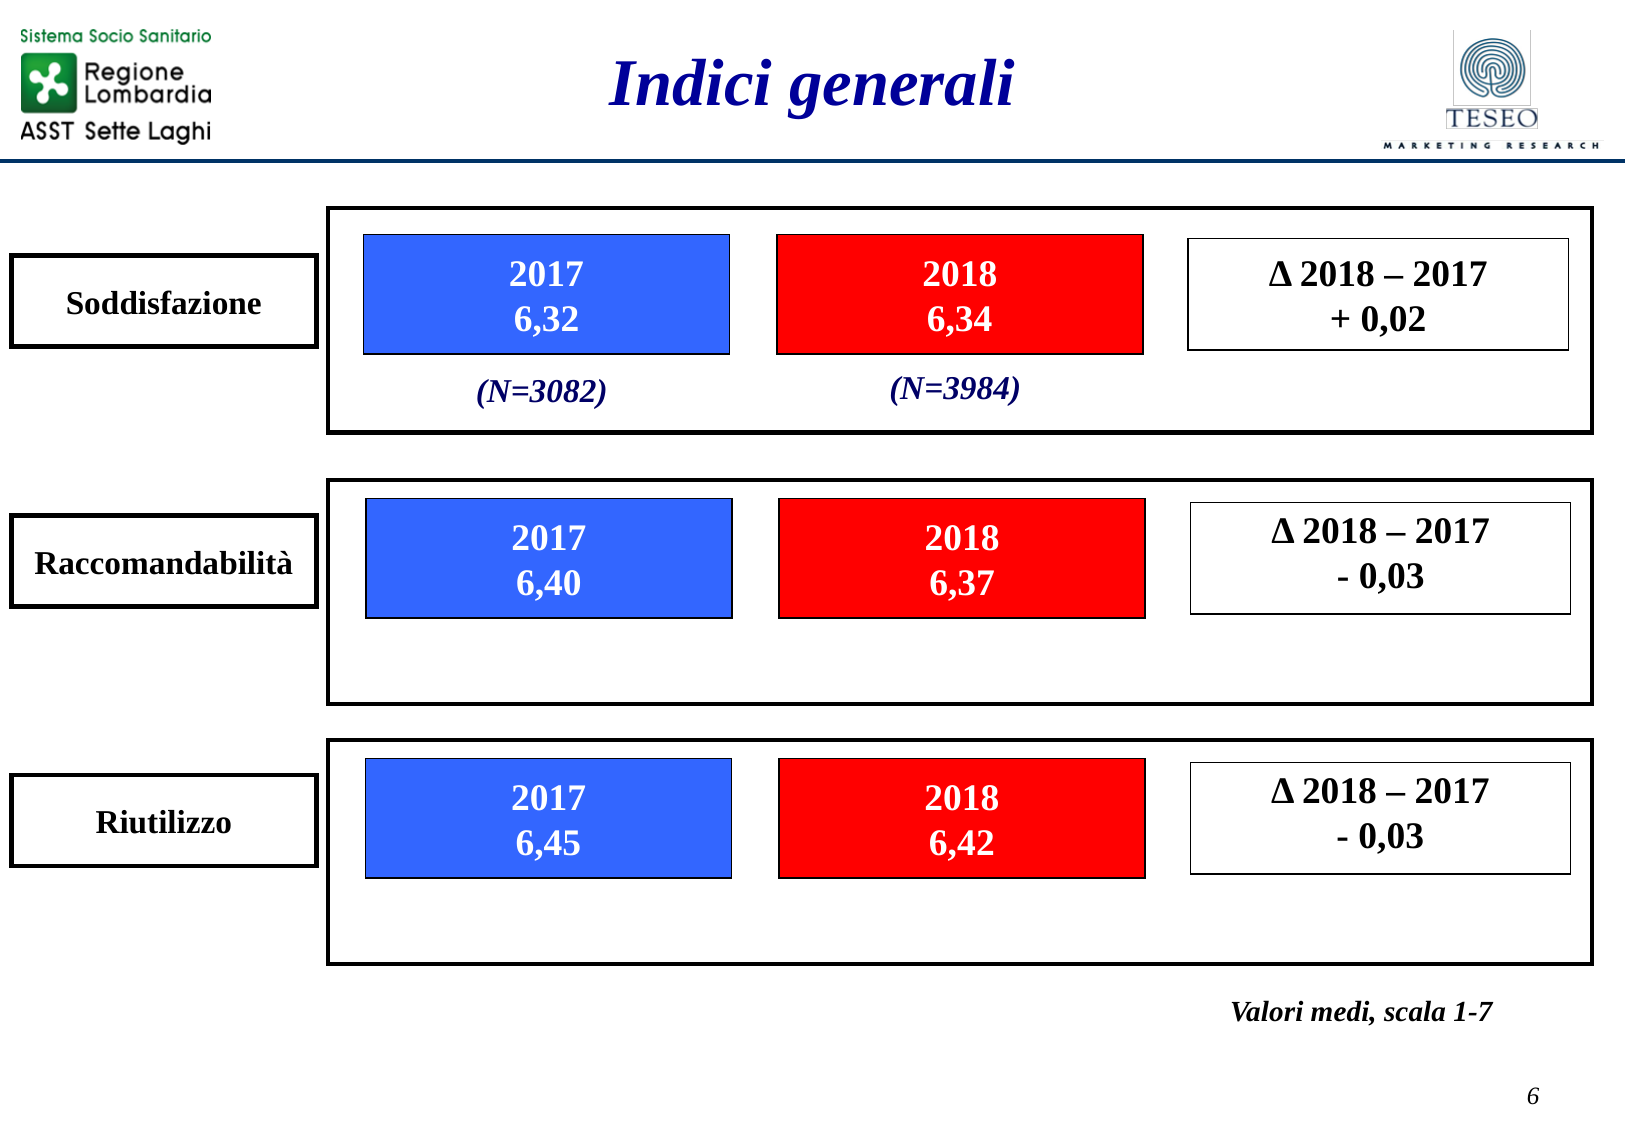

Indici generali
2017
6,32
2018
6,34
Δ 2018 – 2017
+ 0,02
Soddisfazione
(N=3984)
(N=3082)
2017
6,40
2018
6,37
Δ 2018 – 2017
- 0,03
Raccomandabilità
2017
6,45
2018
6,42
Δ 2018 – 2017
- 0,03
Riutilizzo
Valori medi, scala 1-7